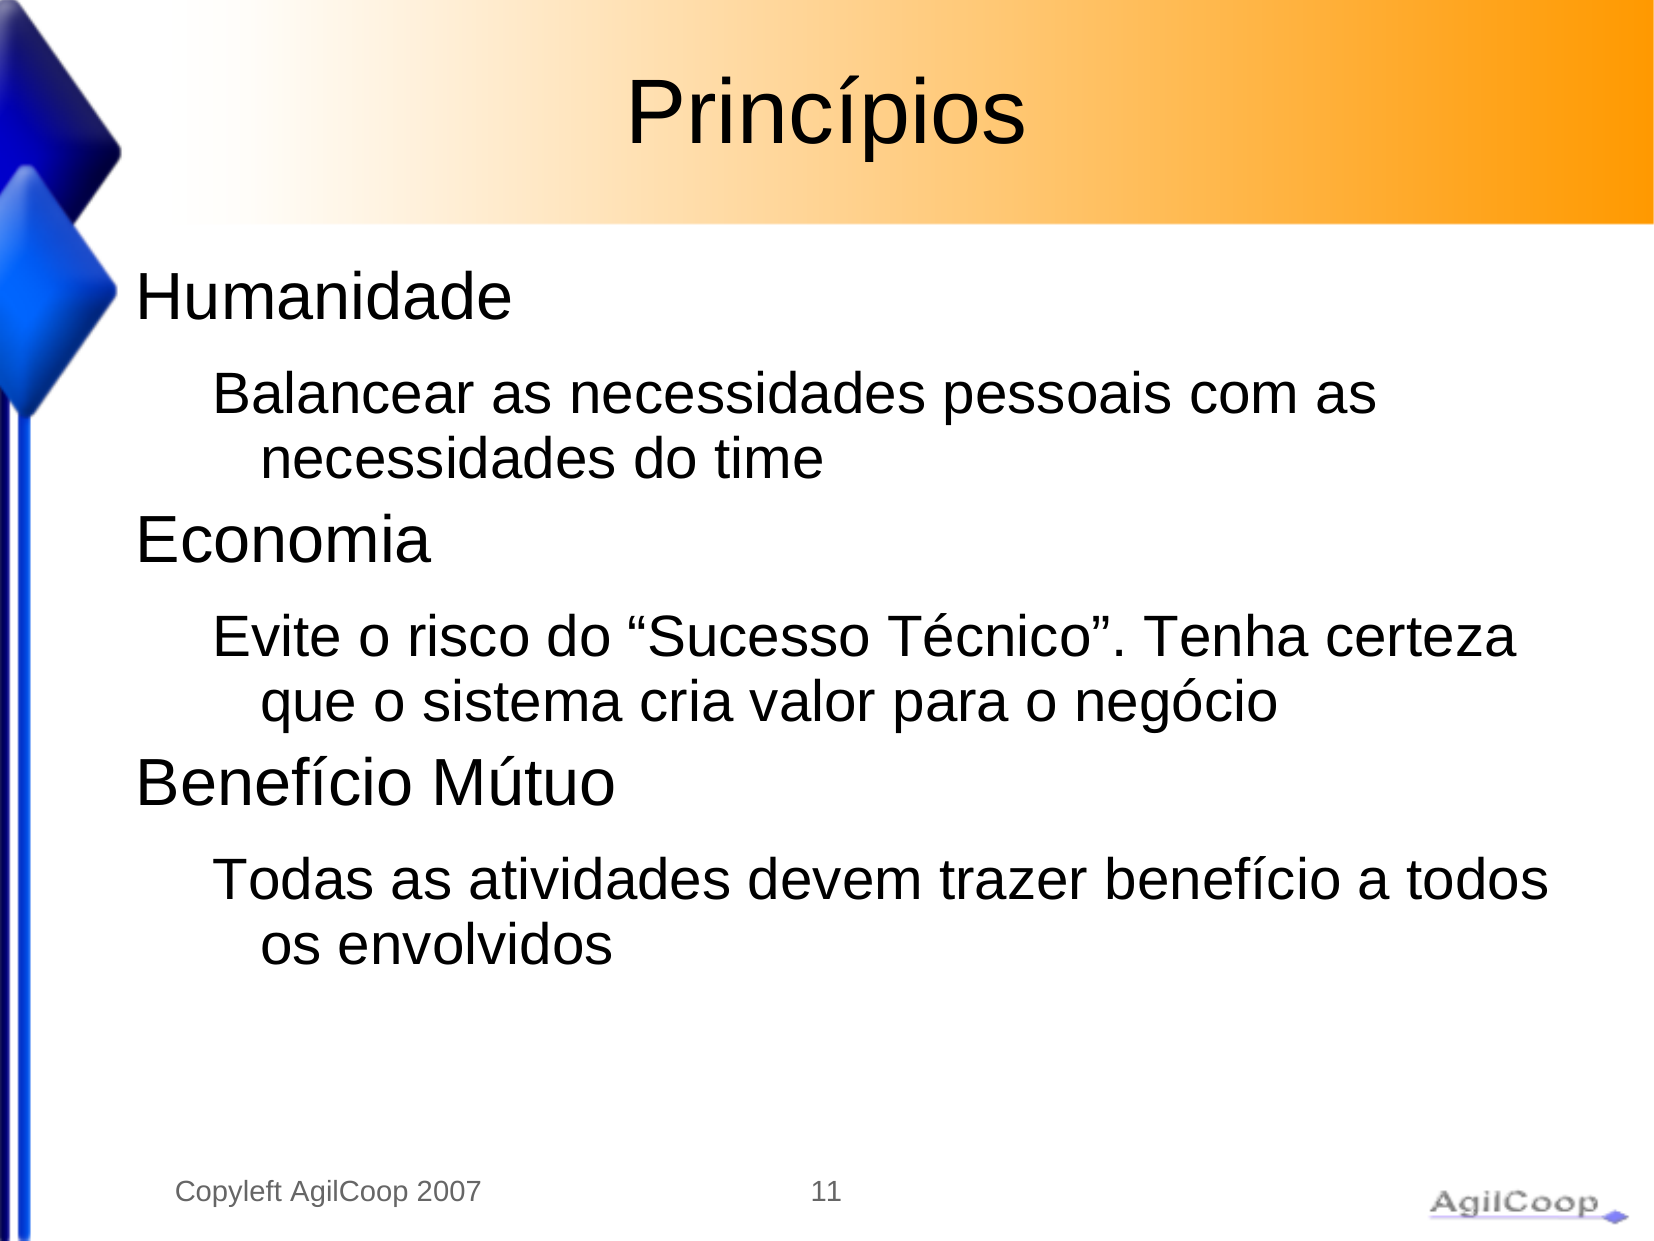

# Princípios
Humanidade
Balancear as necessidades pessoais com as necessidades do time
Economia
Evite o risco do “Sucesso Técnico”. Tenha certeza que o sistema cria valor para o negócio
Benefício Mútuo
Todas as atividades devem trazer benefício a todos os envolvidos
Copyleft AgilCoop 2007
11